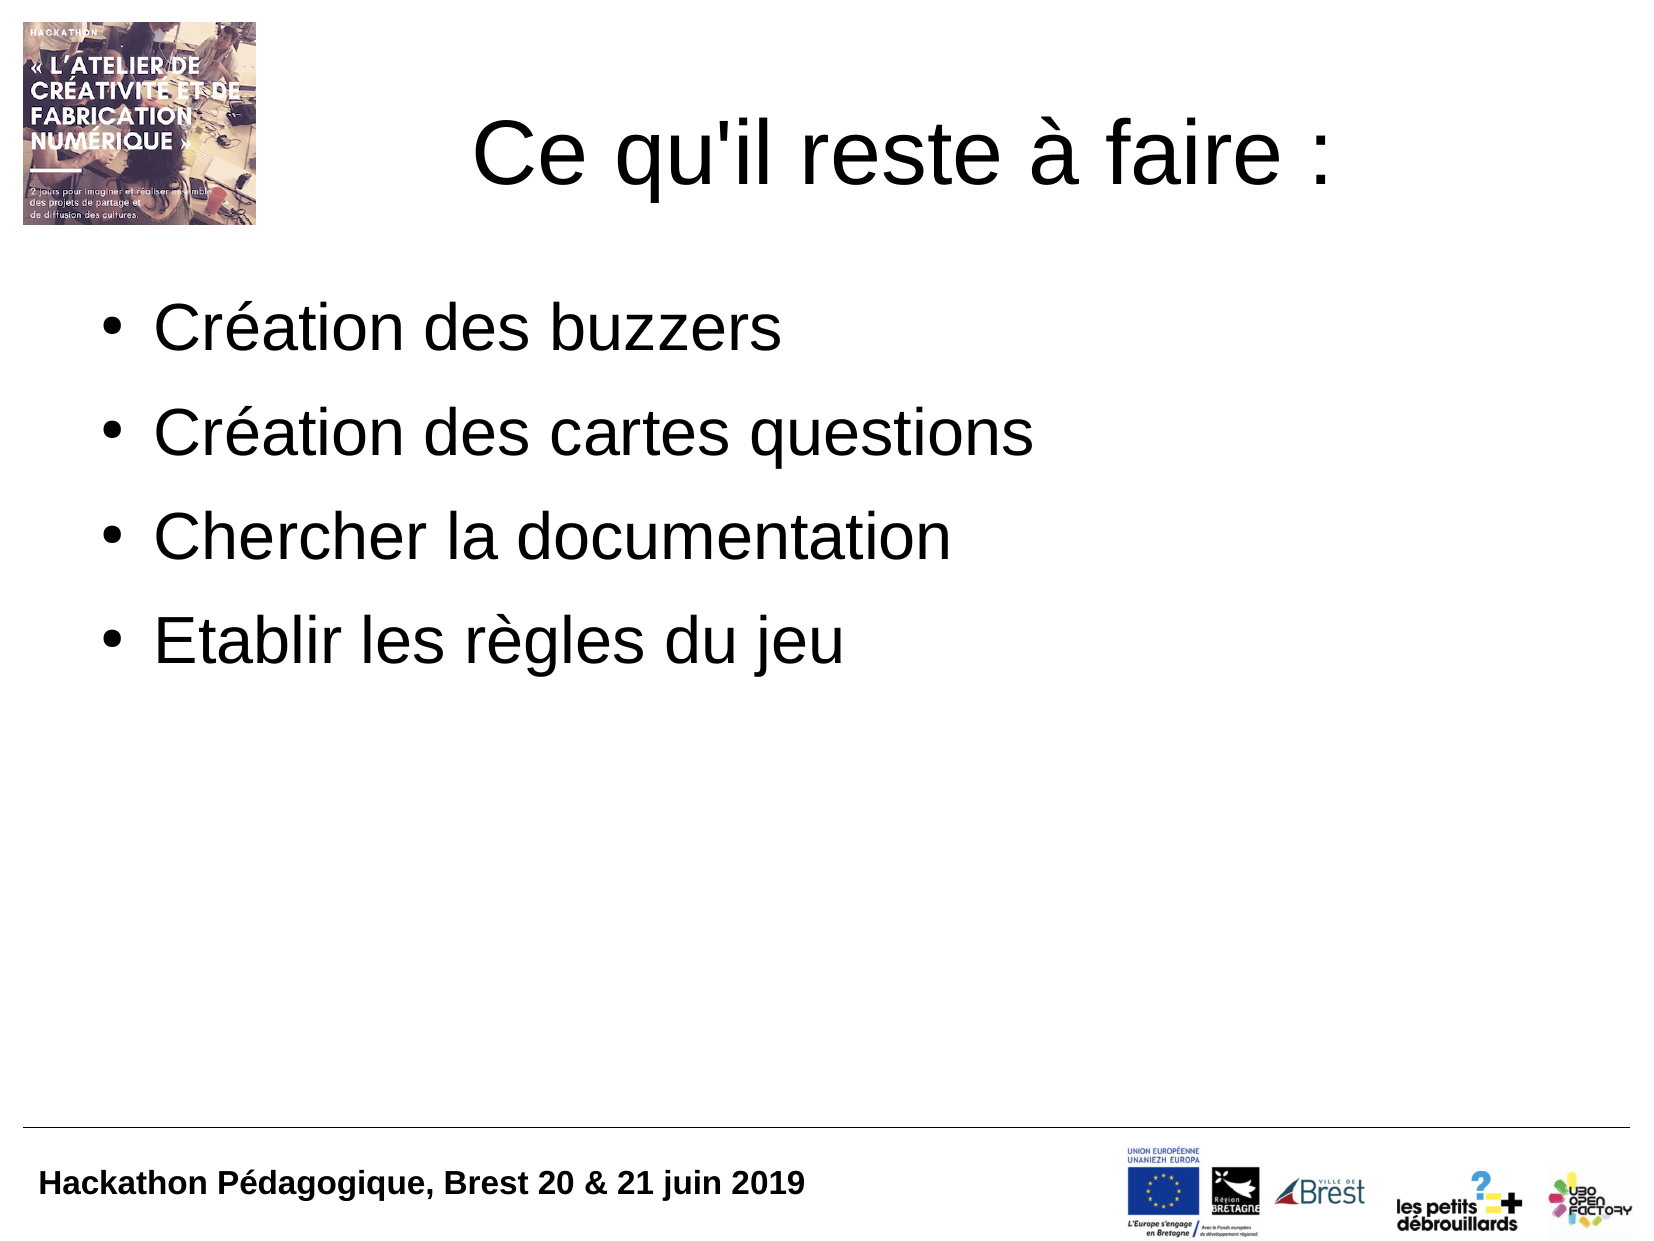

# Ce qu'il reste à faire :
Création des buzzers
Création des cartes questions
Chercher la documentation
Etablir les règles du jeu
Hackathon Pédagogique, Brest 20 & 21 juin 2019